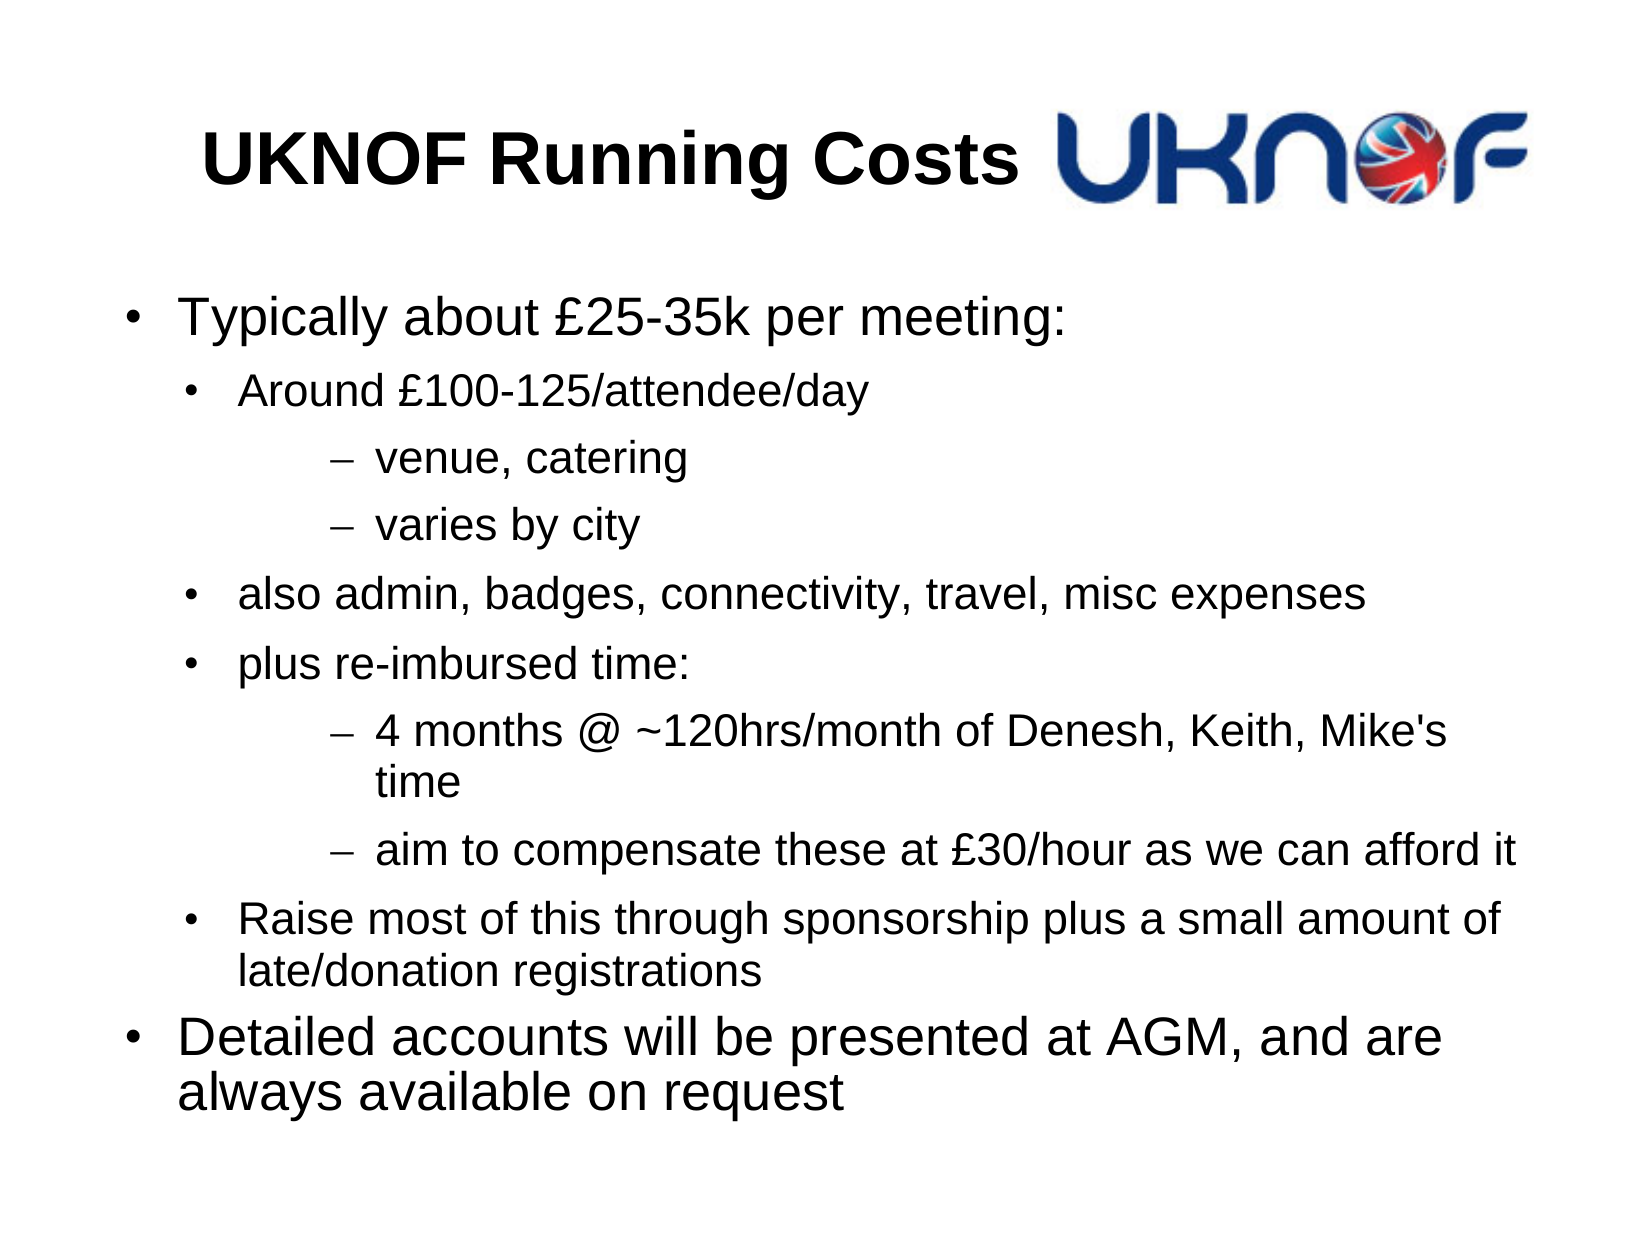

# UKNOF Running Costs
Typically about £25-35k per meeting:
Around £100-125/attendee/day
venue, catering
varies by city
also admin, badges, connectivity, travel, misc expenses
plus re-imbursed time:
4 months @ ~120hrs/month of Denesh, Keith, Mike's time
aim to compensate these at £30/hour as we can afford it
Raise most of this through sponsorship plus a small amount of late/donation registrations
Detailed accounts will be presented at AGM, and are always available on request